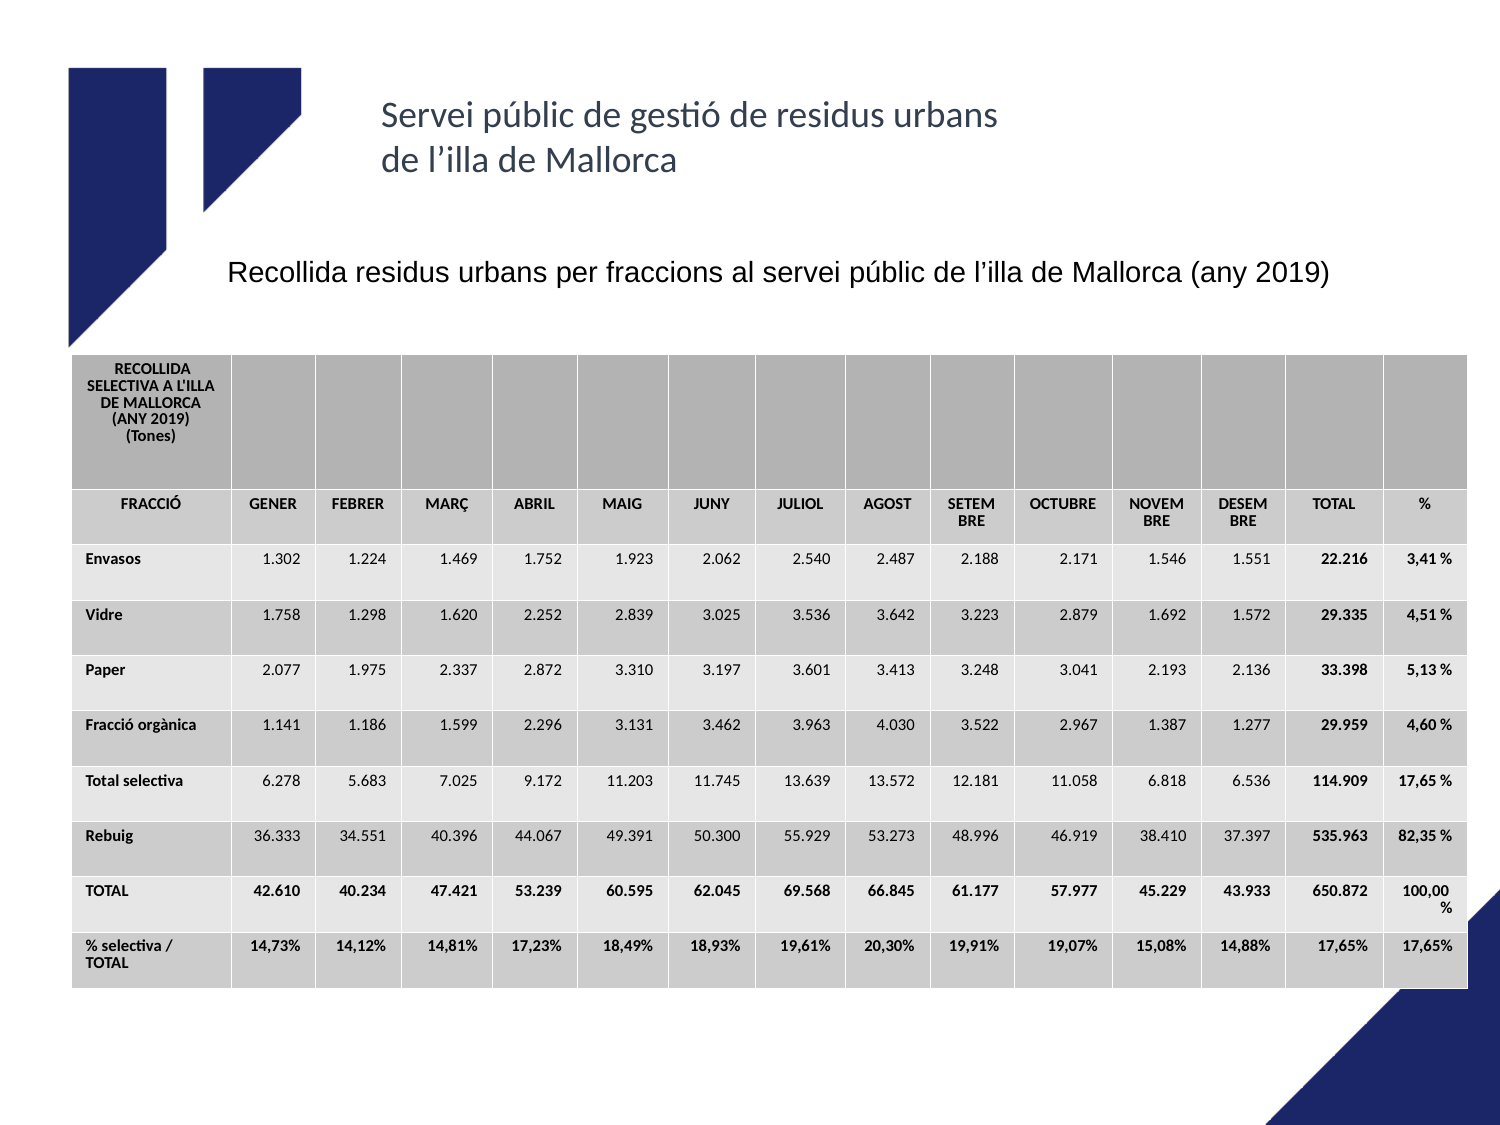

# Servei públic de gestió de residus urbans de l’illa de Mallorca
Recollida residus urbans per fraccions al servei públic de l’illa de Mallorca (any 2019)
| RECOLLIDA SELECTIVA A L'ILLA DE MALLORCA (ANY 2019) (Tones) | | | | | | | | | | | | | | |
| --- | --- | --- | --- | --- | --- | --- | --- | --- | --- | --- | --- | --- | --- | --- |
| FRACCIÓ | GENER | FEBRER | MARÇ | ABRIL | MAIG | JUNY | JULIOL | AGOST | SETEMBRE | OCTUBRE | NOVEMBRE | DESEMBRE | TOTAL | % |
| Envasos | 1.302 | 1.224 | 1.469 | 1.752 | 1.923 | 2.062 | 2.540 | 2.487 | 2.188 | 2.171 | 1.546 | 1.551 | 22.216 | 3,41 % |
| Vidre | 1.758 | 1.298 | 1.620 | 2.252 | 2.839 | 3.025 | 3.536 | 3.642 | 3.223 | 2.879 | 1.692 | 1.572 | 29.335 | 4,51 % |
| Paper | 2.077 | 1.975 | 2.337 | 2.872 | 3.310 | 3.197 | 3.601 | 3.413 | 3.248 | 3.041 | 2.193 | 2.136 | 33.398 | 5,13 % |
| Fracció orgànica | 1.141 | 1.186 | 1.599 | 2.296 | 3.131 | 3.462 | 3.963 | 4.030 | 3.522 | 2.967 | 1.387 | 1.277 | 29.959 | 4,60 % |
| Total selectiva | 6.278 | 5.683 | 7.025 | 9.172 | 11.203 | 11.745 | 13.639 | 13.572 | 12.181 | 11.058 | 6.818 | 6.536 | 114.909 | 17,65 % |
| Rebuig | 36.333 | 34.551 | 40.396 | 44.067 | 49.391 | 50.300 | 55.929 | 53.273 | 48.996 | 46.919 | 38.410 | 37.397 | 535.963 | 82,35 % |
| TOTAL | 42.610 | 40.234 | 47.421 | 53.239 | 60.595 | 62.045 | 69.568 | 66.845 | 61.177 | 57.977 | 45.229 | 43.933 | 650.872 | 100,00 % |
| % selectiva / TOTAL | 14,73% | 14,12% | 14,81% | 17,23% | 18,49% | 18,93% | 19,61% | 20,30% | 19,91% | 19,07% | 15,08% | 14,88% | 17,65% | 17,65% |